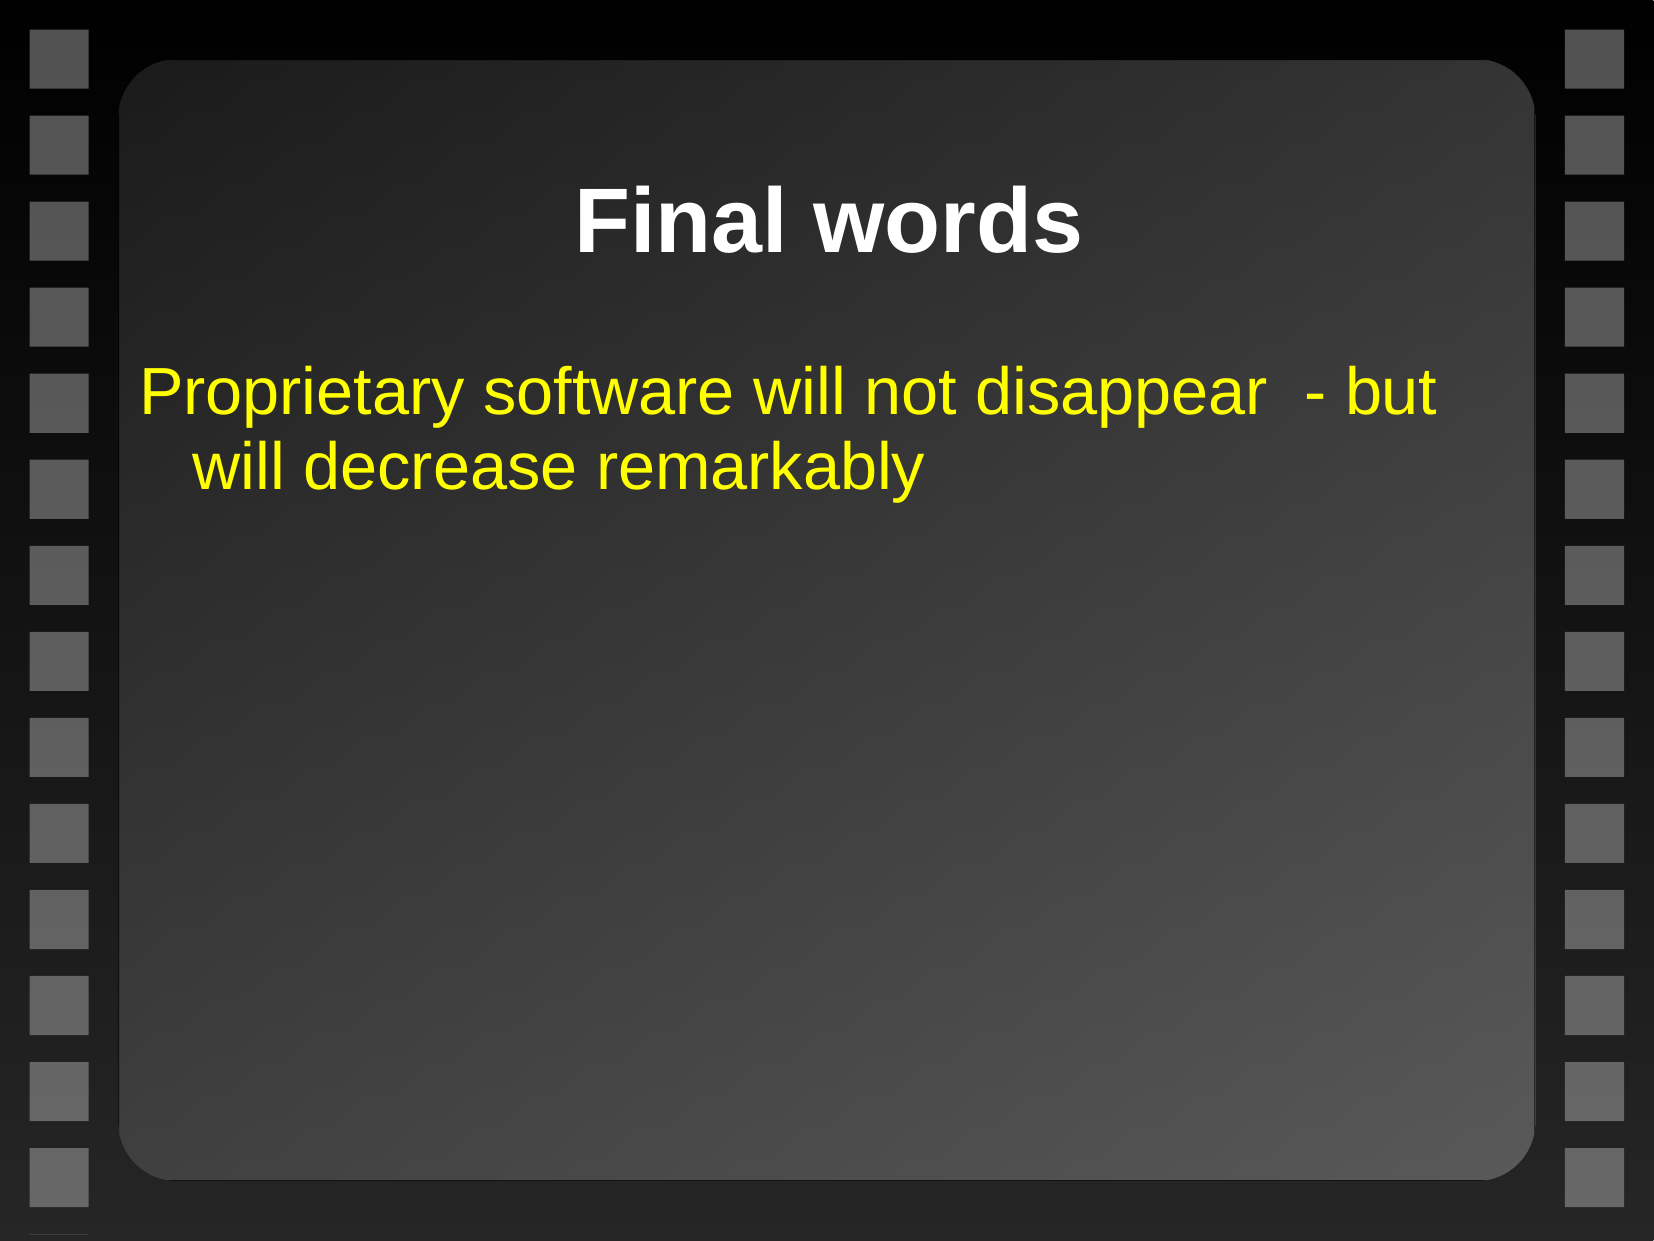

# Final words
Proprietary software will not disappear - but will decrease remarkably